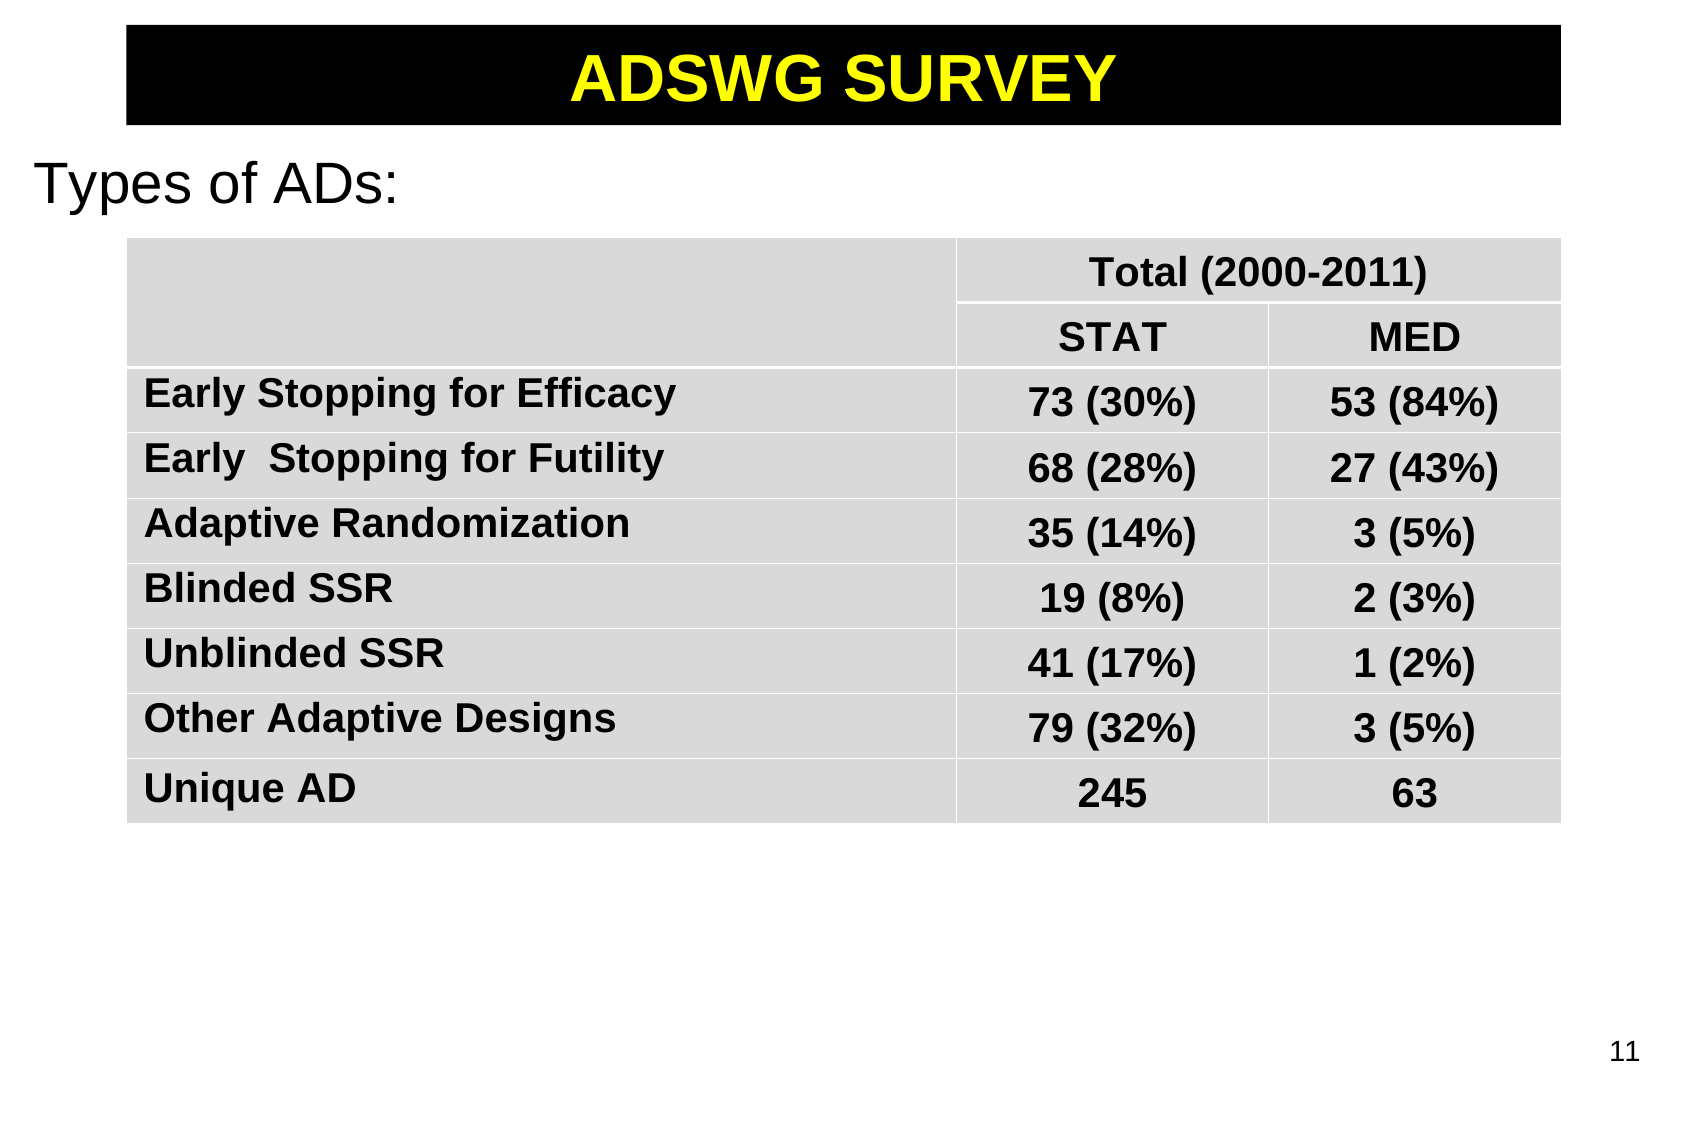

ADSWG SURVEY
Types of ADs:
| | Total (2000-2011) | |
| --- | --- | --- |
| | STAT | MED |
| Early Stopping for Efficacy | 73 (30%) | 53 (84%) |
| Early Stopping for Futility | 68 (28%) | 27 (43%) |
| Adaptive Randomization | 35 (14%) | 3 (5%) |
| Blinded SSR | 19 (8%) | 2 (3%) |
| Unblinded SSR | 41 (17%) | 1 (2%) |
| Other Adaptive Designs | 79 (32%) | 3 (5%) |
| Unique AD | 245 | 63 |
11